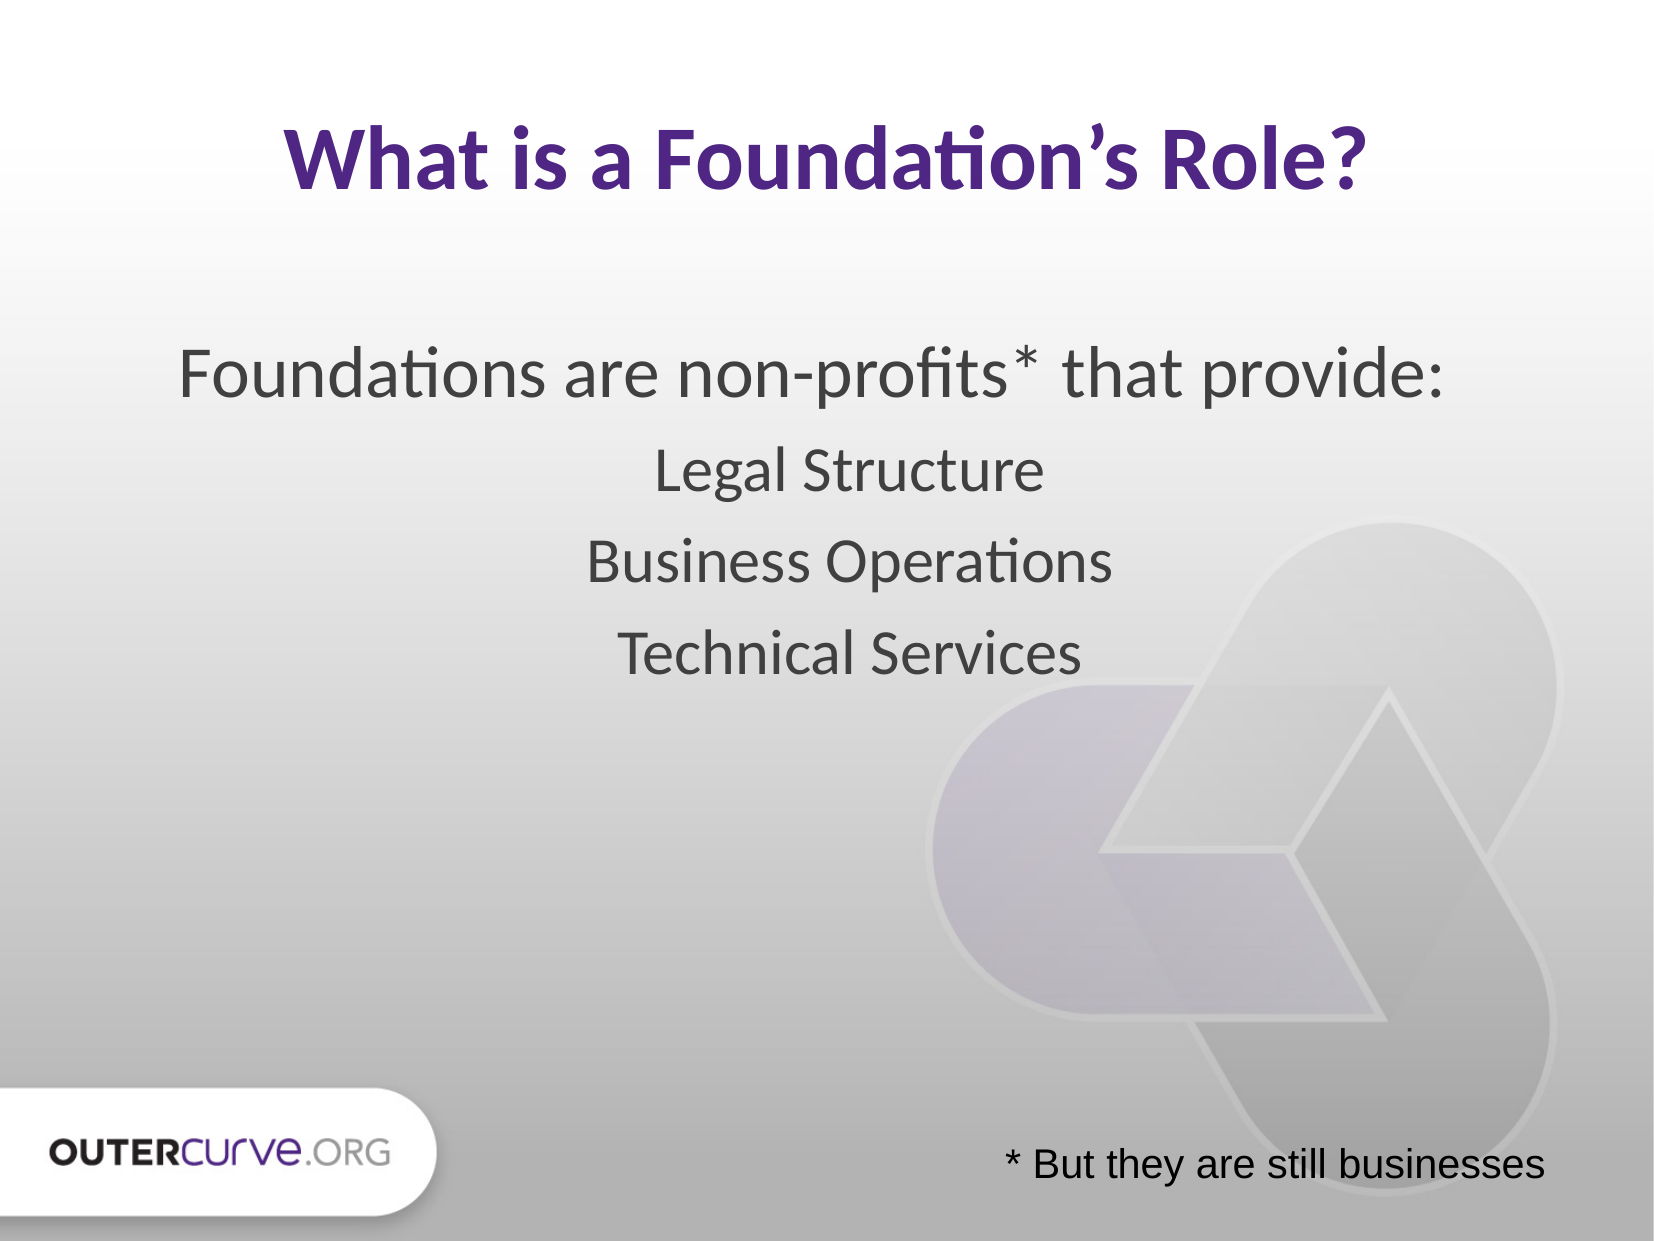

# What is a Foundation’s Role?
Foundations are non-profits* that provide:
Legal Structure
Business Operations
Technical Services
* But they are still businesses